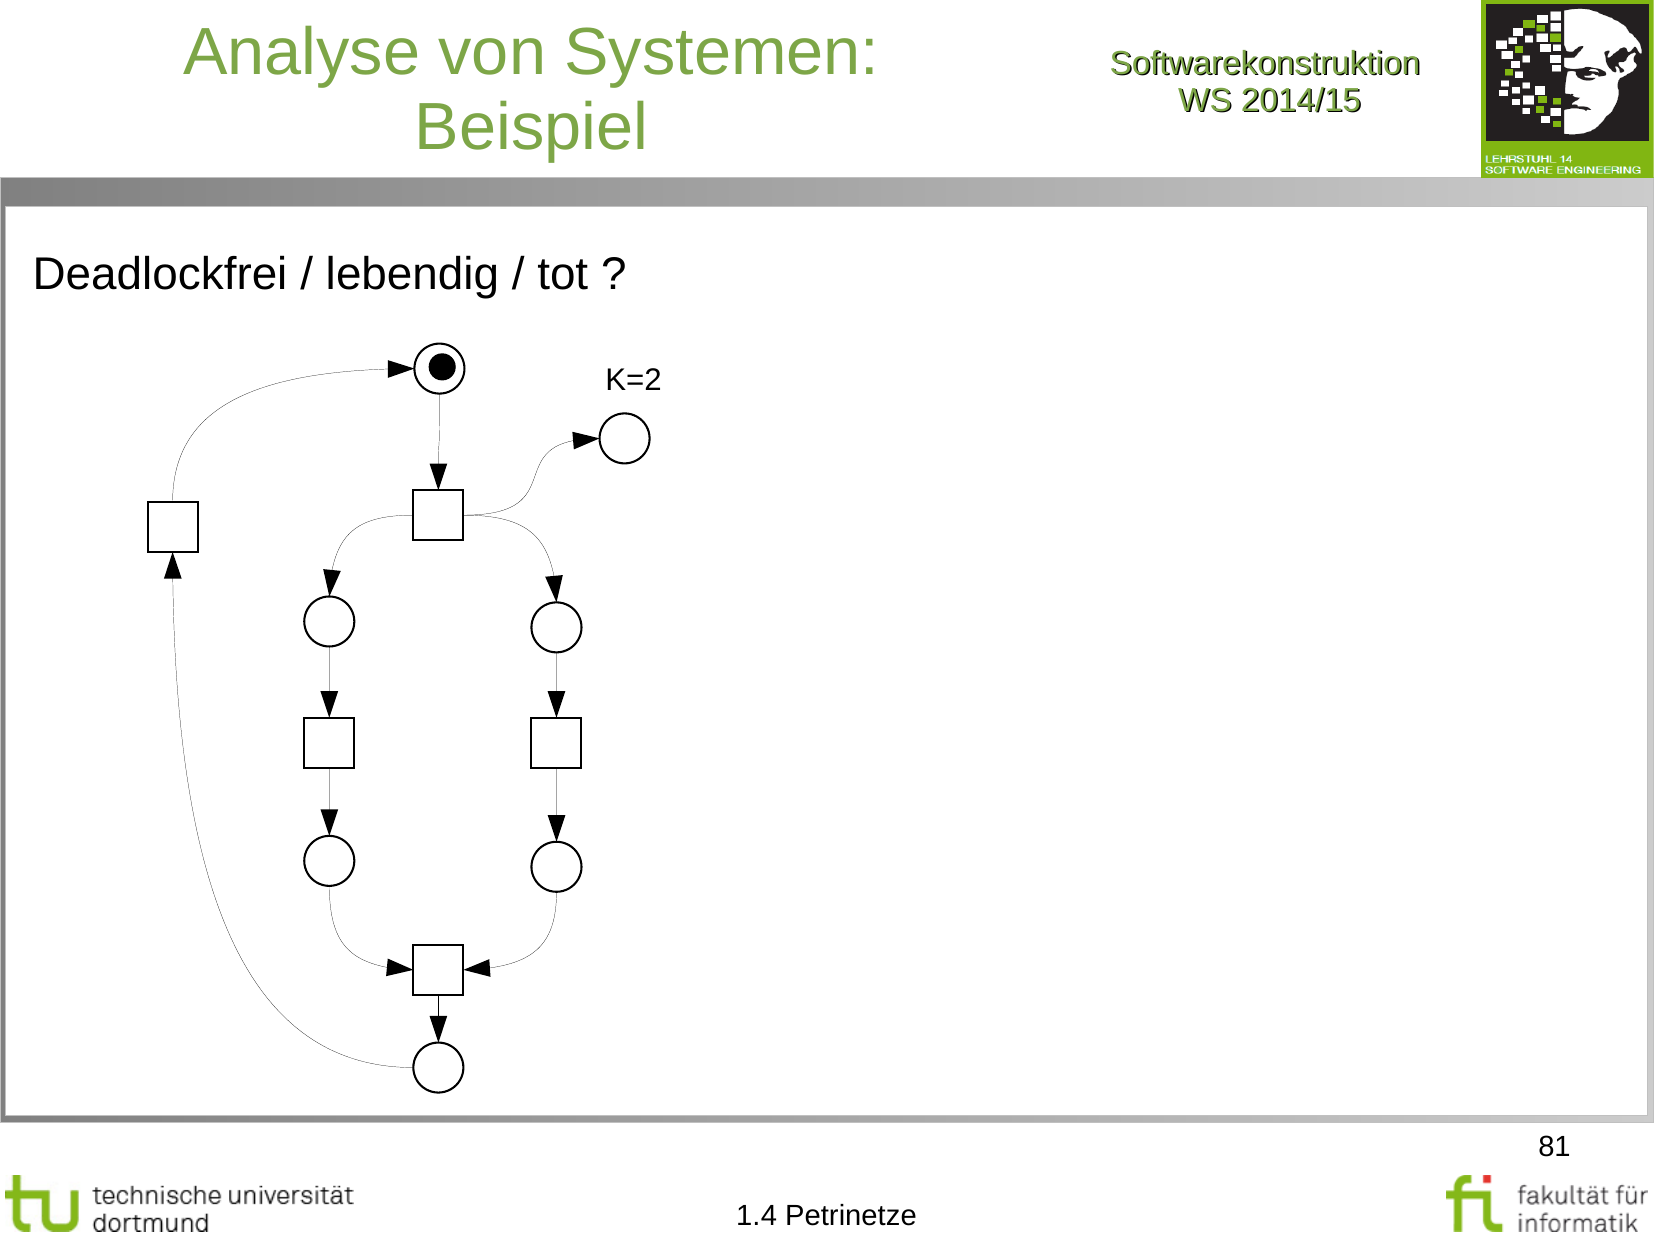

# Analyse von Systemen: Beispiel
Deadlockfrei / lebendig / tot ?
K=2
81
1.4 Petrinetze